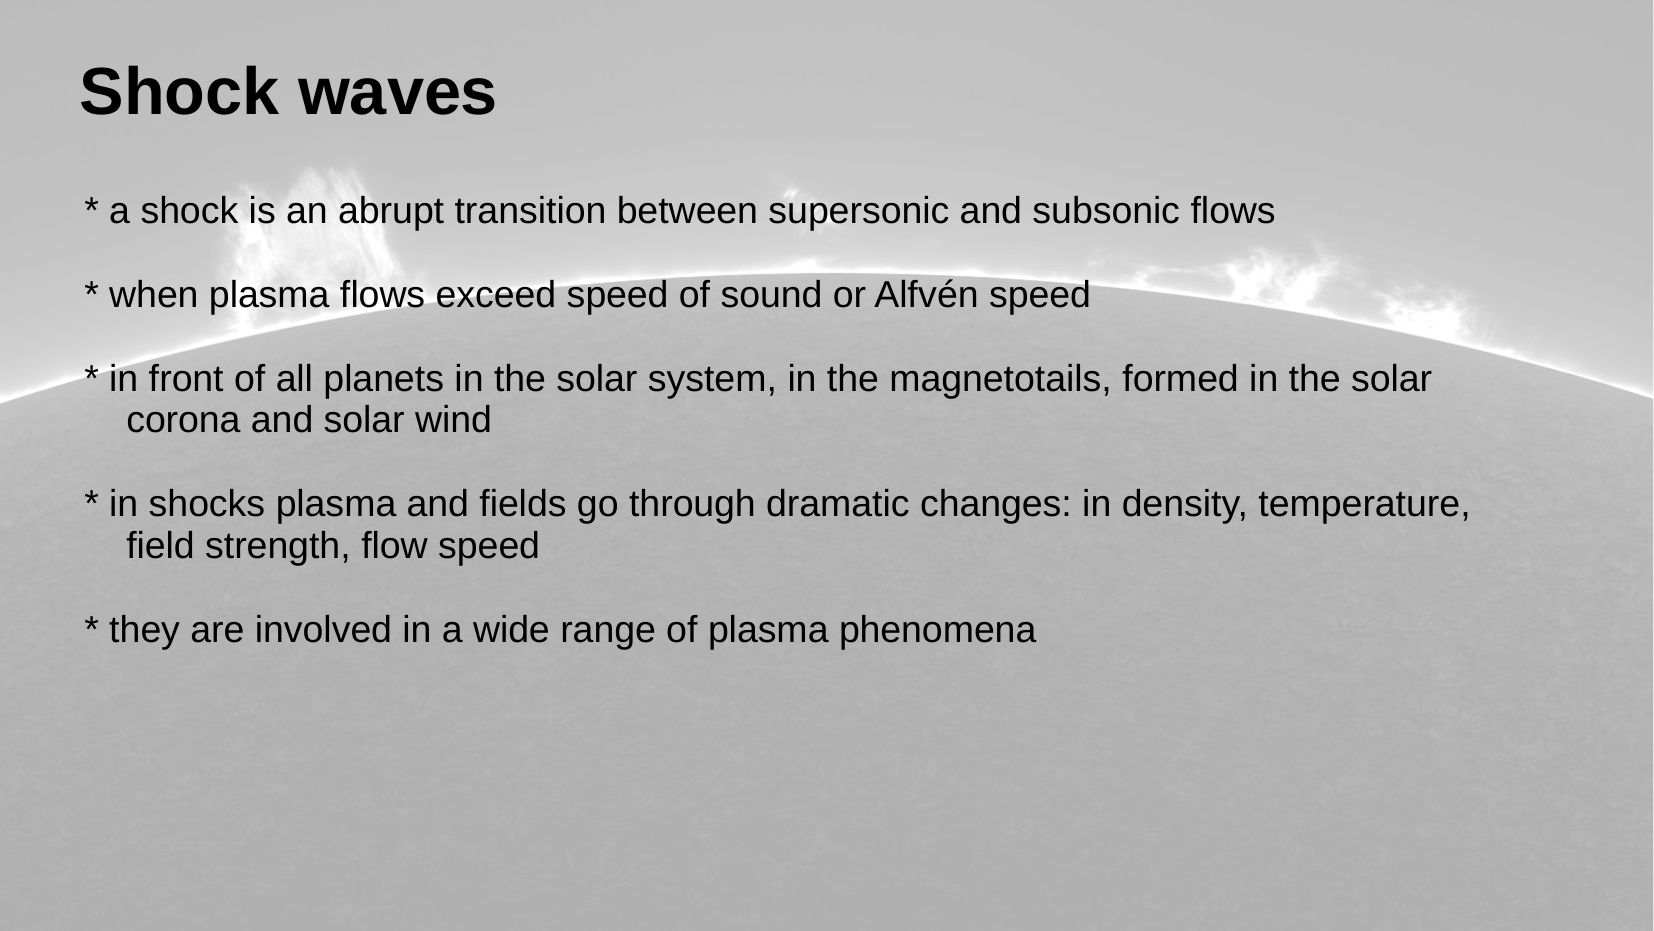

Shock waves
* a shock is an abrupt transition between supersonic and subsonic flows
* when plasma flows exceed speed of sound or Alfvén speed
* in front of all planets in the solar system, in the magnetotails, formed in the solar
 corona and solar wind
* in shocks plasma and fields go through dramatic changes: in density, temperature,
 field strength, flow speed
* they are involved in a wide range of plasma phenomena